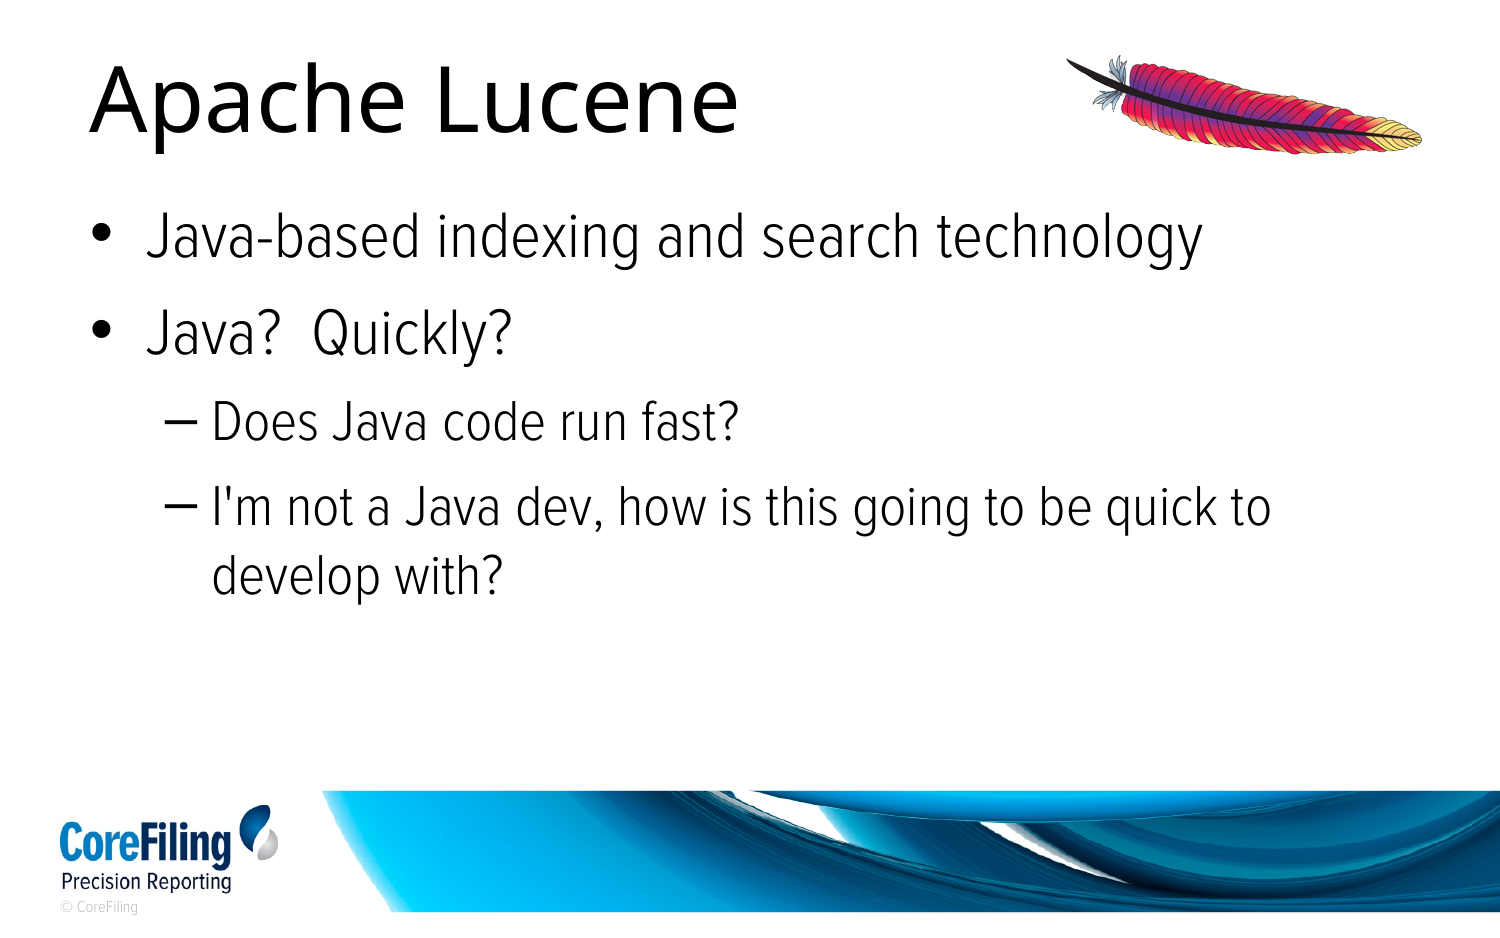

# Apache Lucene
Java-based indexing and search technology
Java? Quickly?
Does Java code run fast?
I'm not a Java dev, how is this going to be quick to develop with?